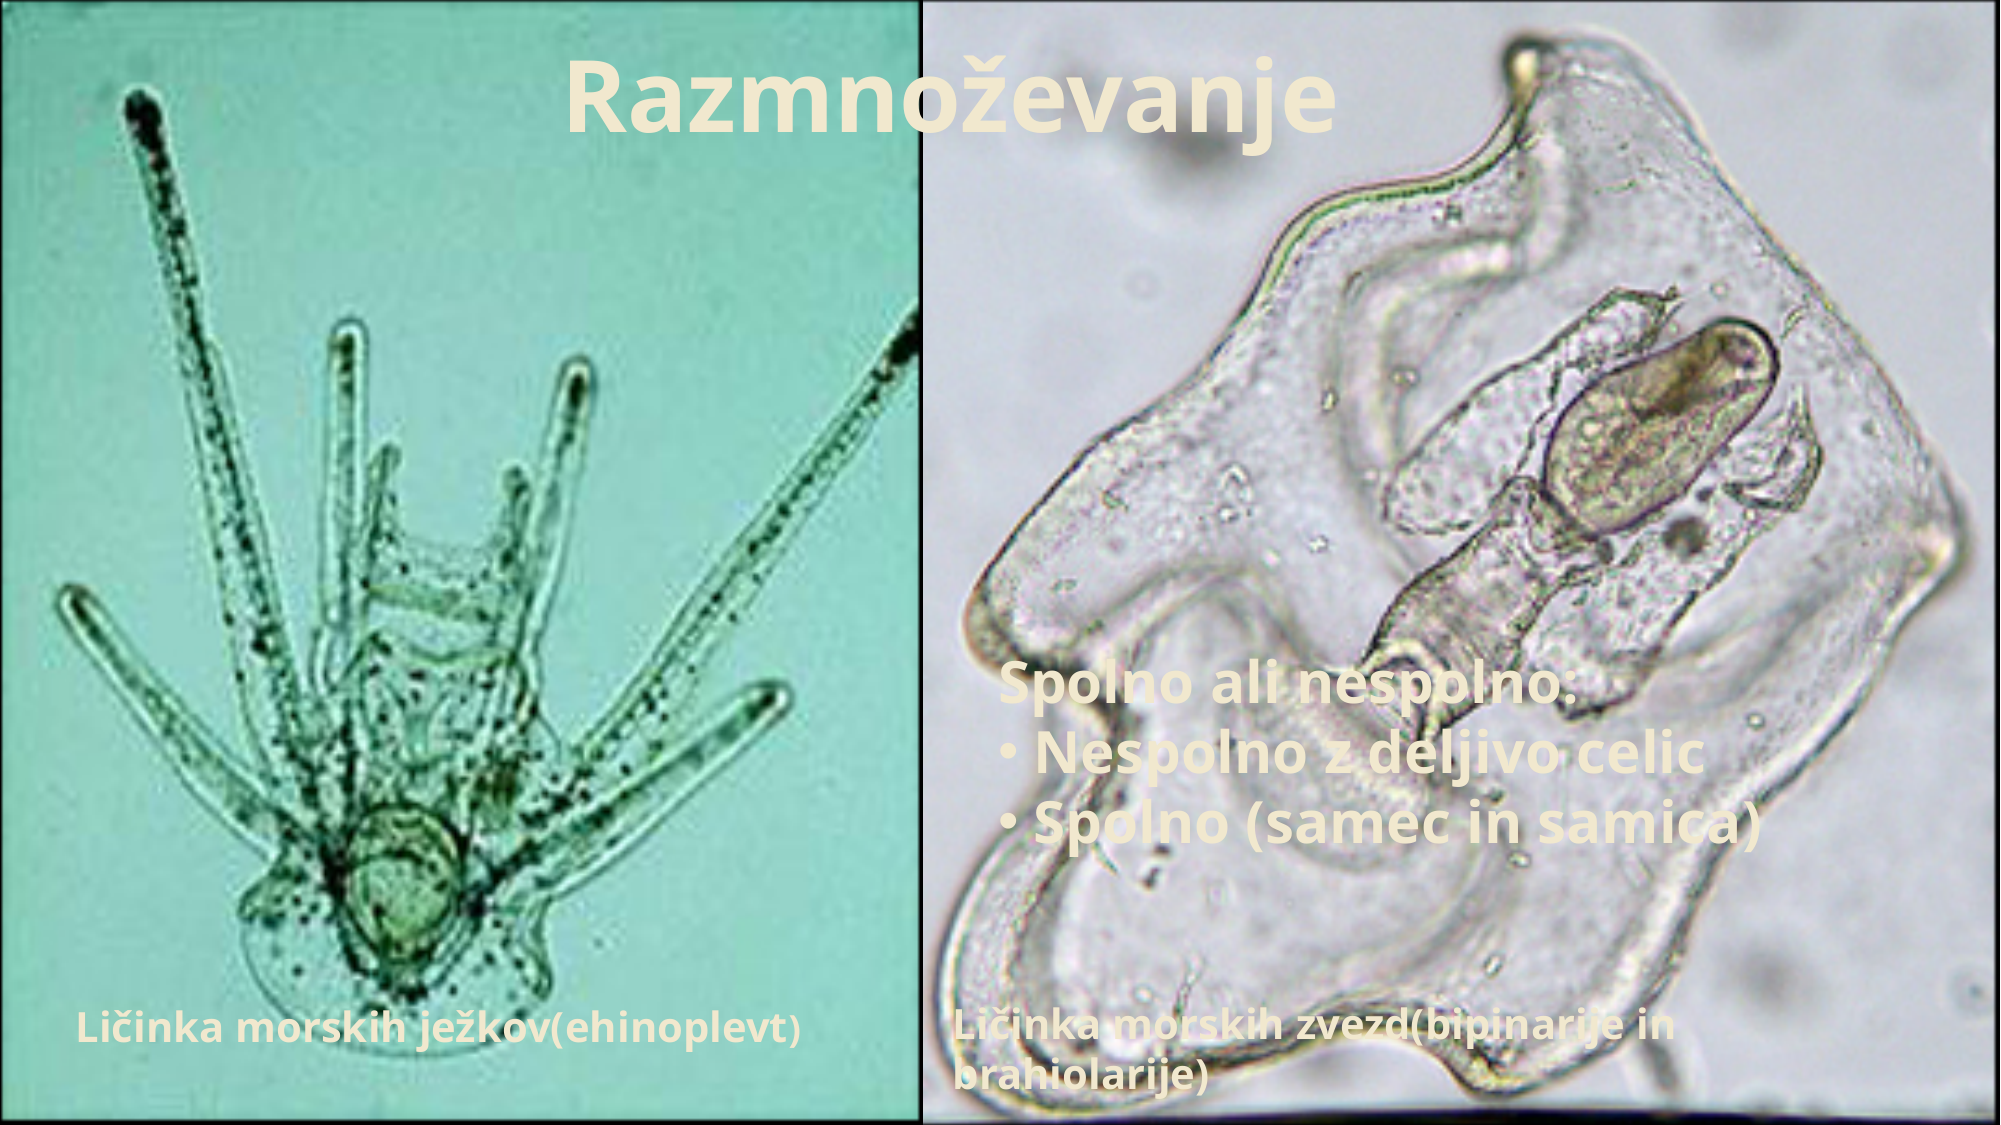

Razmnoževanje
#
Spolno ali nespolno:
Nespolno z deljivo celic
Spolno (samec in samica)
Ličinka morskih zvezd(bipinarije in brahiolarije)
Ličinka morskih ježkov(ehinoplevt)